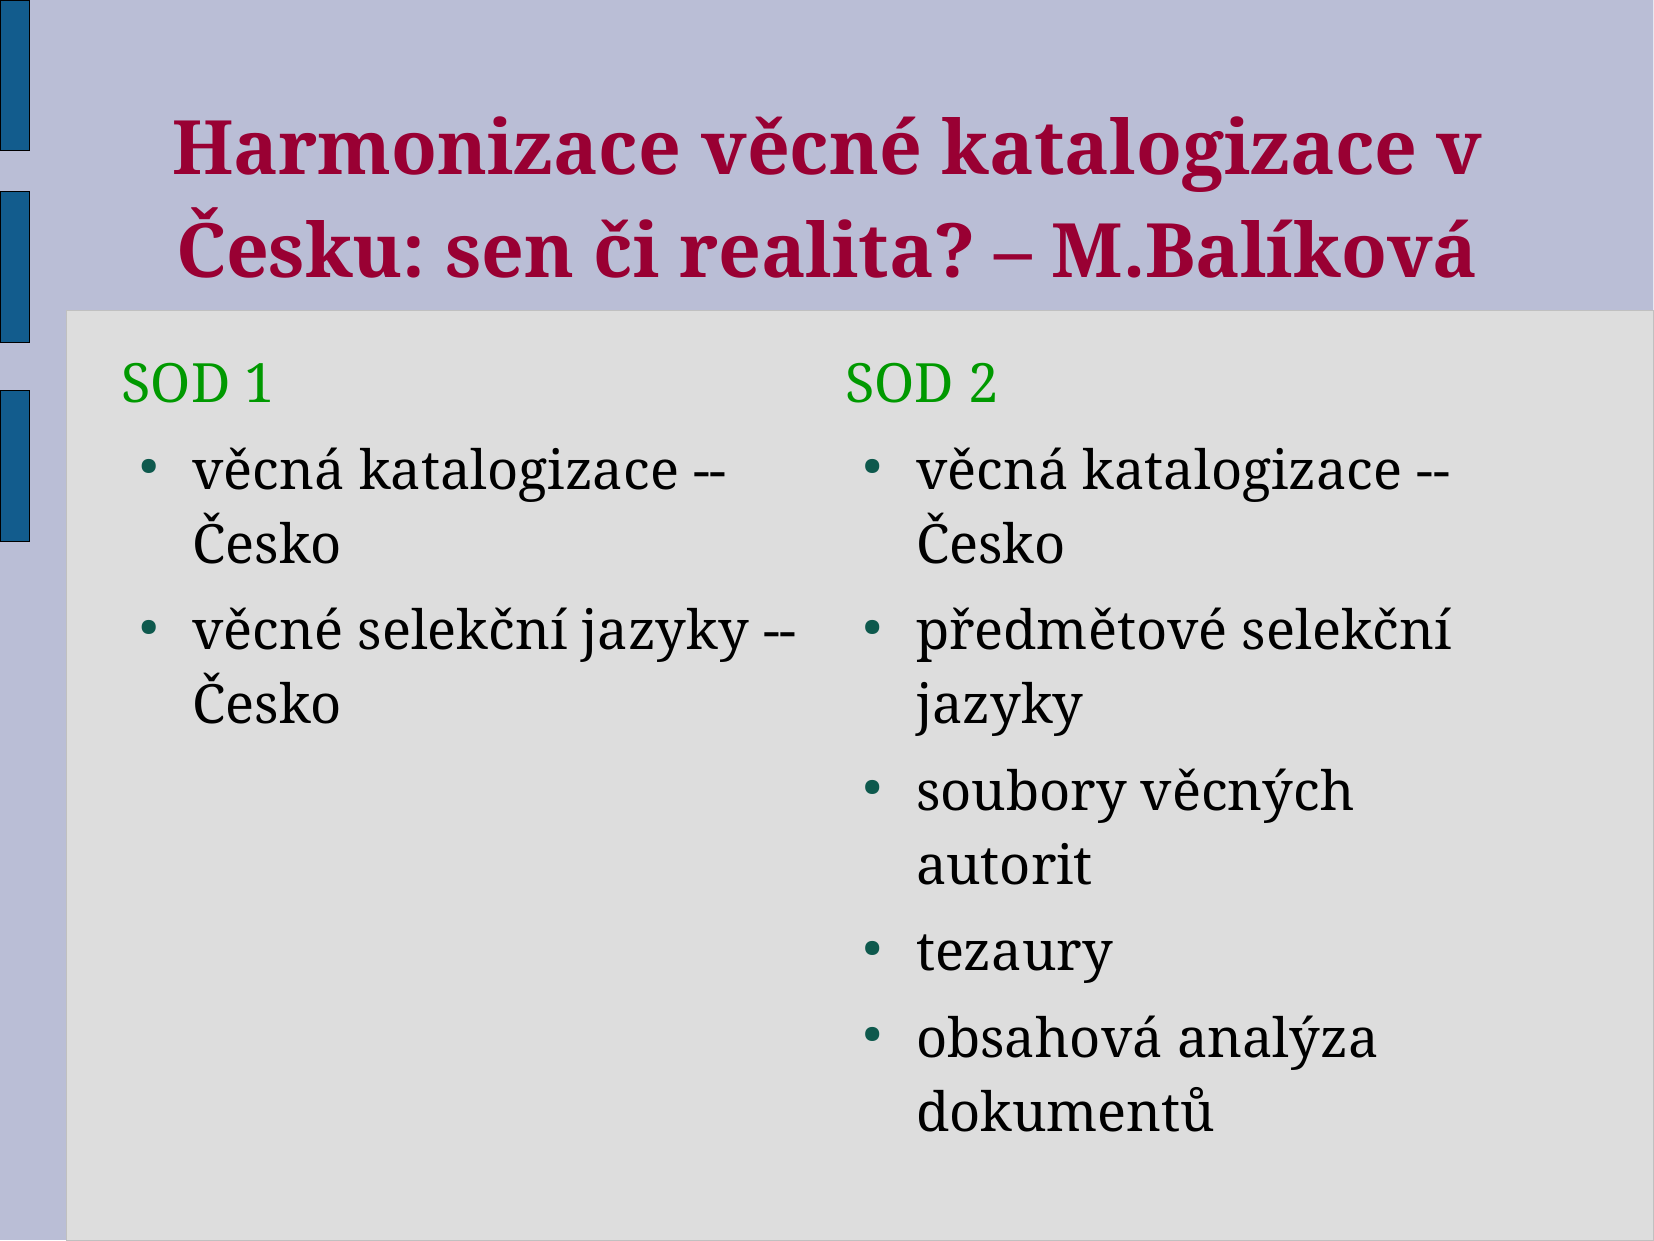

# Harmonizace věcné katalogizace v Česku: sen či realita? – M.Balíková
SOD 1
věcná katalogizace -- Česko
věcné selekční jazyky -- Česko
SOD 2
věcná katalogizace -- Česko
předmětové selekční jazyky
soubory věcných autorit
tezaury
obsahová analýza dokumentů